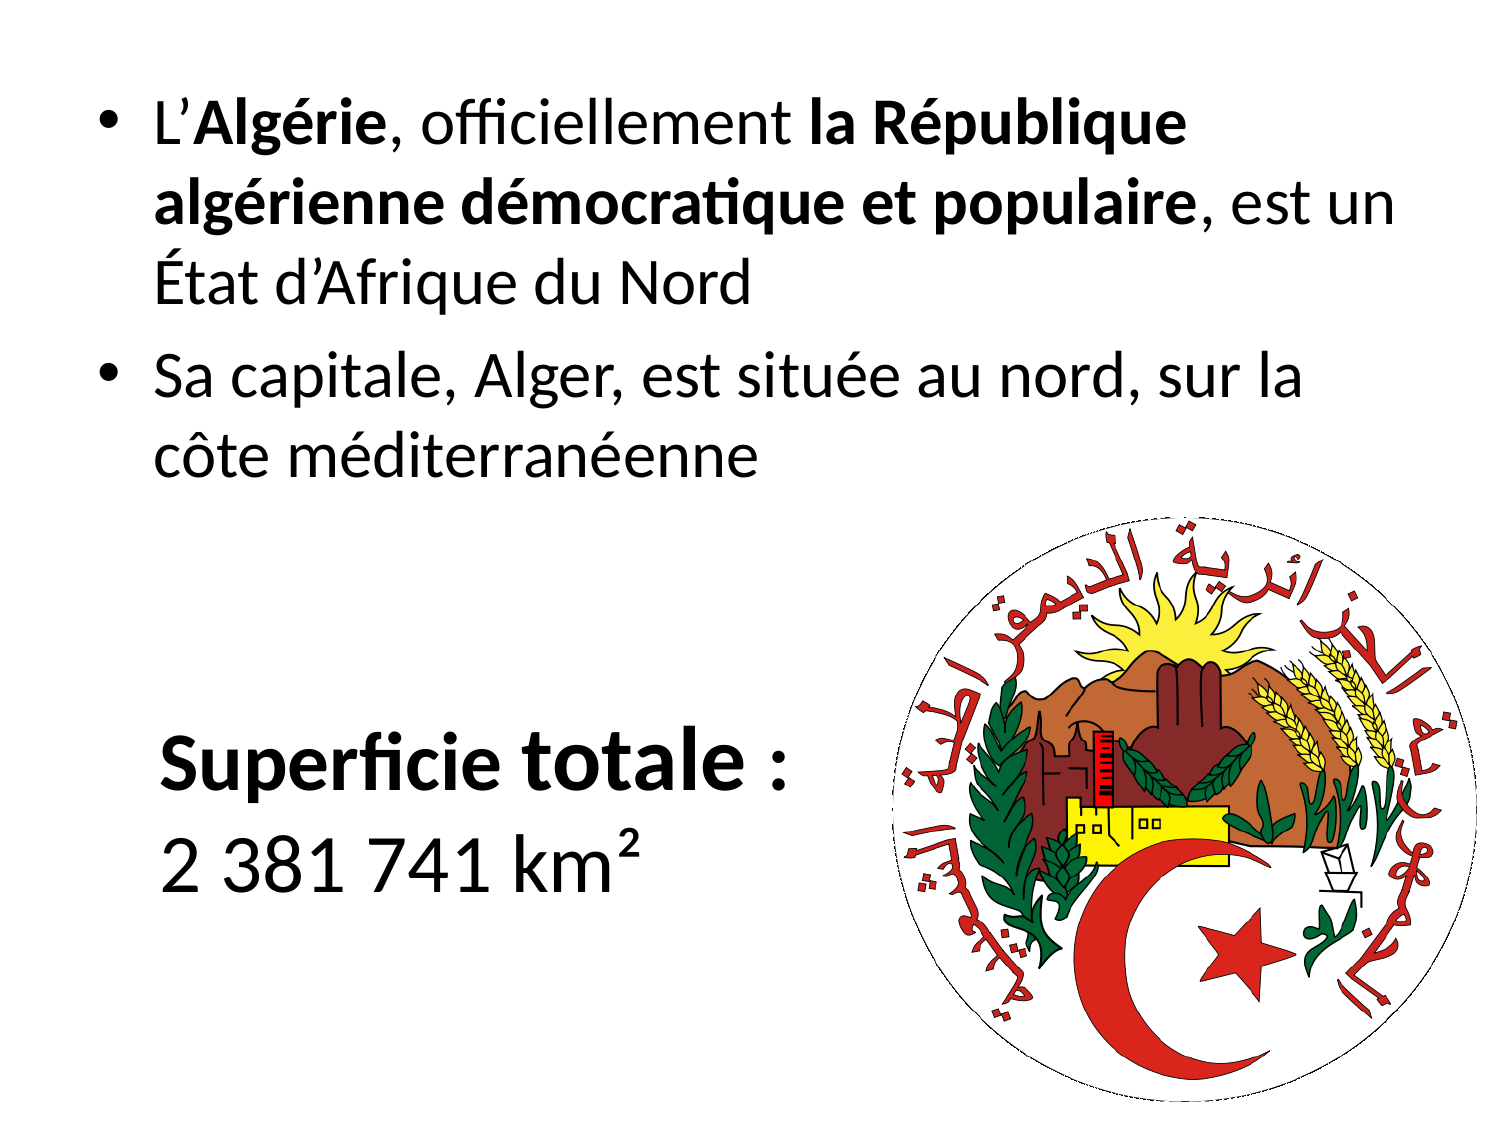

# L’Algérie, officiellement la République algérienne démocratique et populaire, est un État d’Afrique du Nord
Sa capitale, Alger, est située au nord, sur la côte méditerranéenne
Superficie totale :
2 381 741 km²